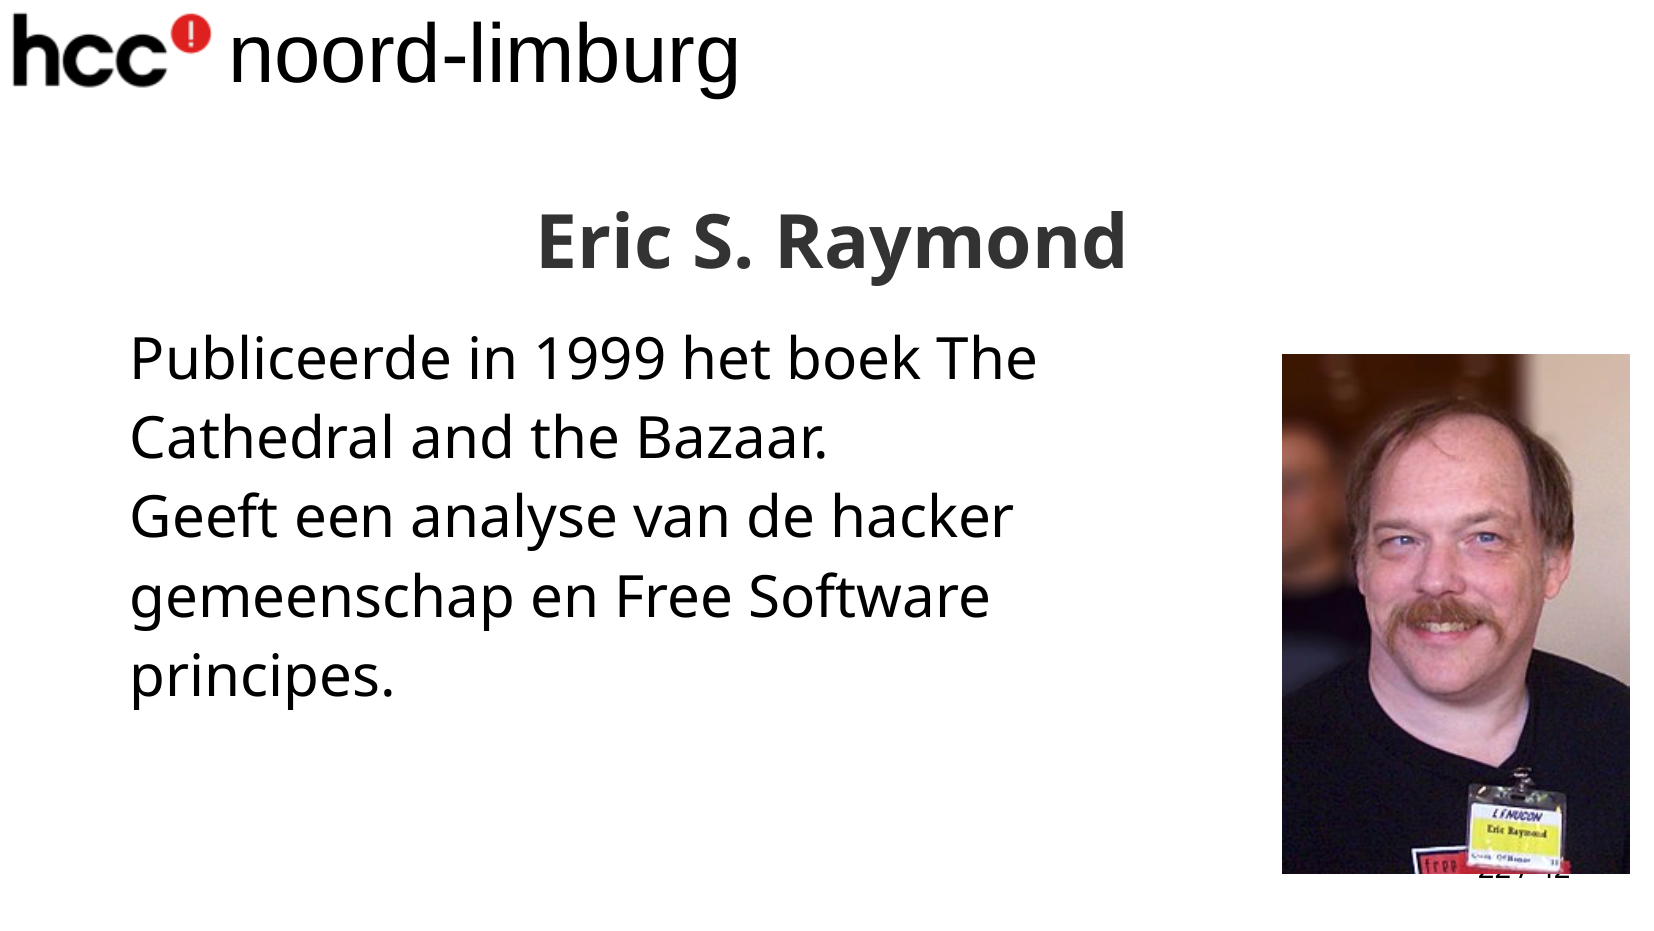

# Eric S. Raymond
Publiceerde in 1999 het boek The Cathedral and the Bazaar.
Geeft een analyse van de hacker gemeenschap en Free Software principes.
22